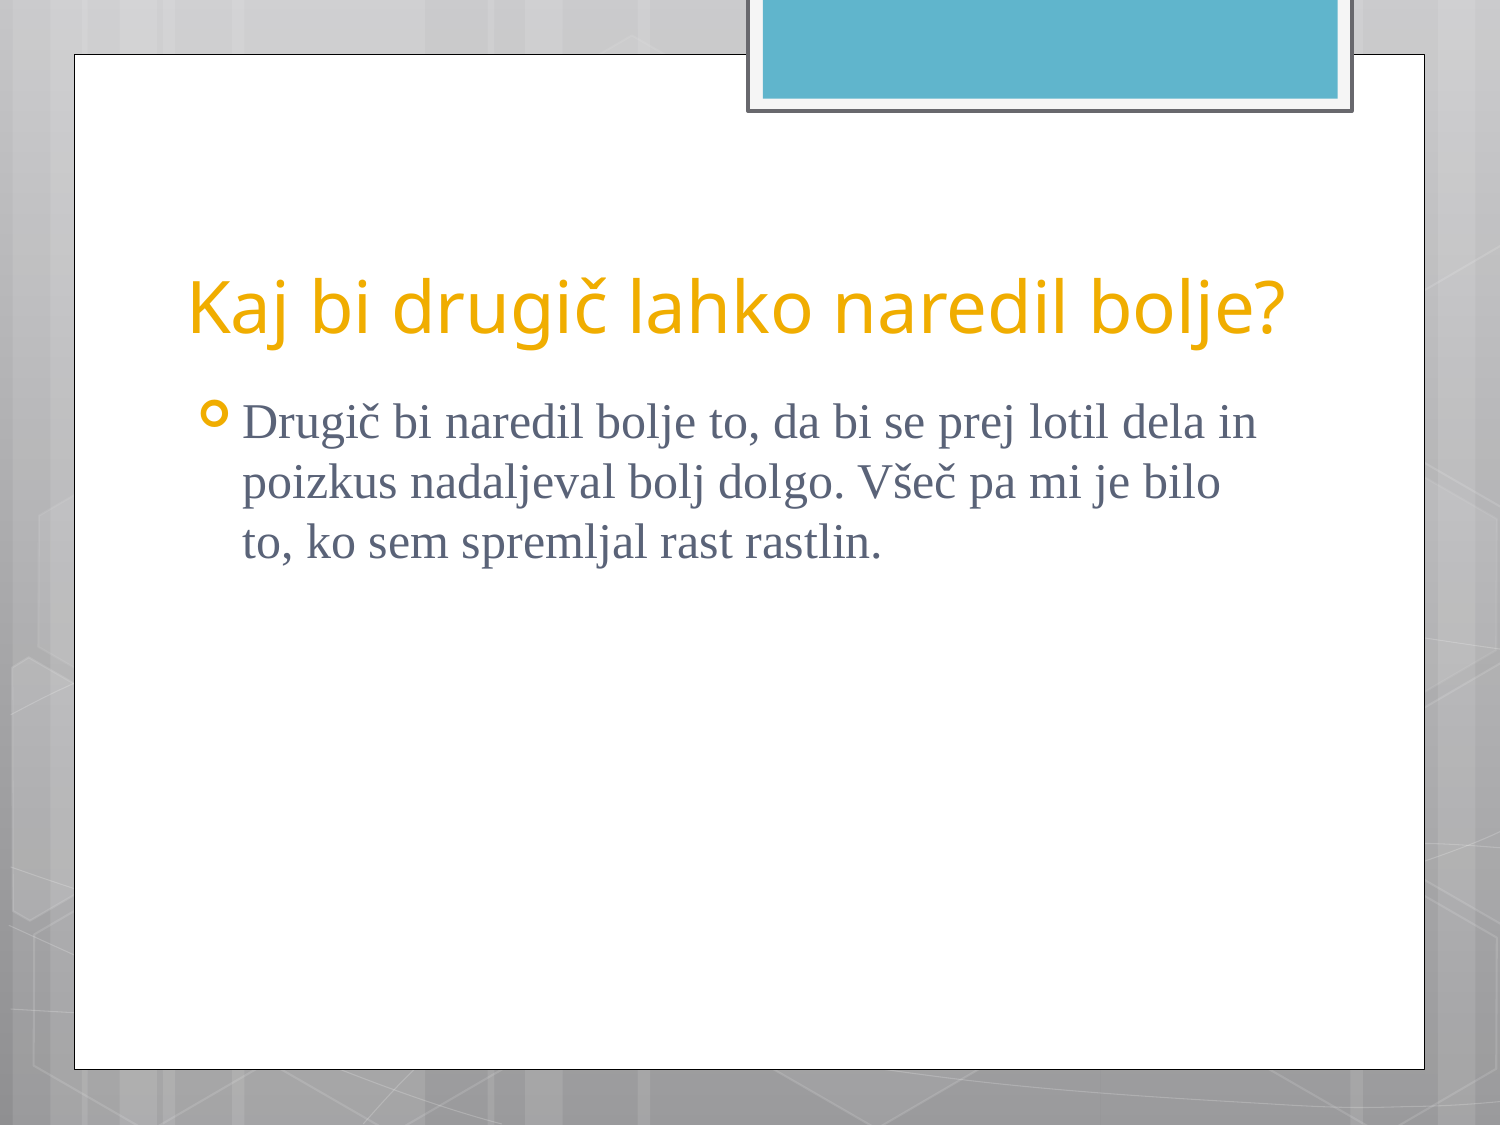

# Kaj bi drugič lahko naredil bolje?
Drugič bi naredil bolje to, da bi se prej lotil dela in poizkus nadaljeval bolj dolgo. Všeč pa mi je bilo to, ko sem spremljal rast rastlin.